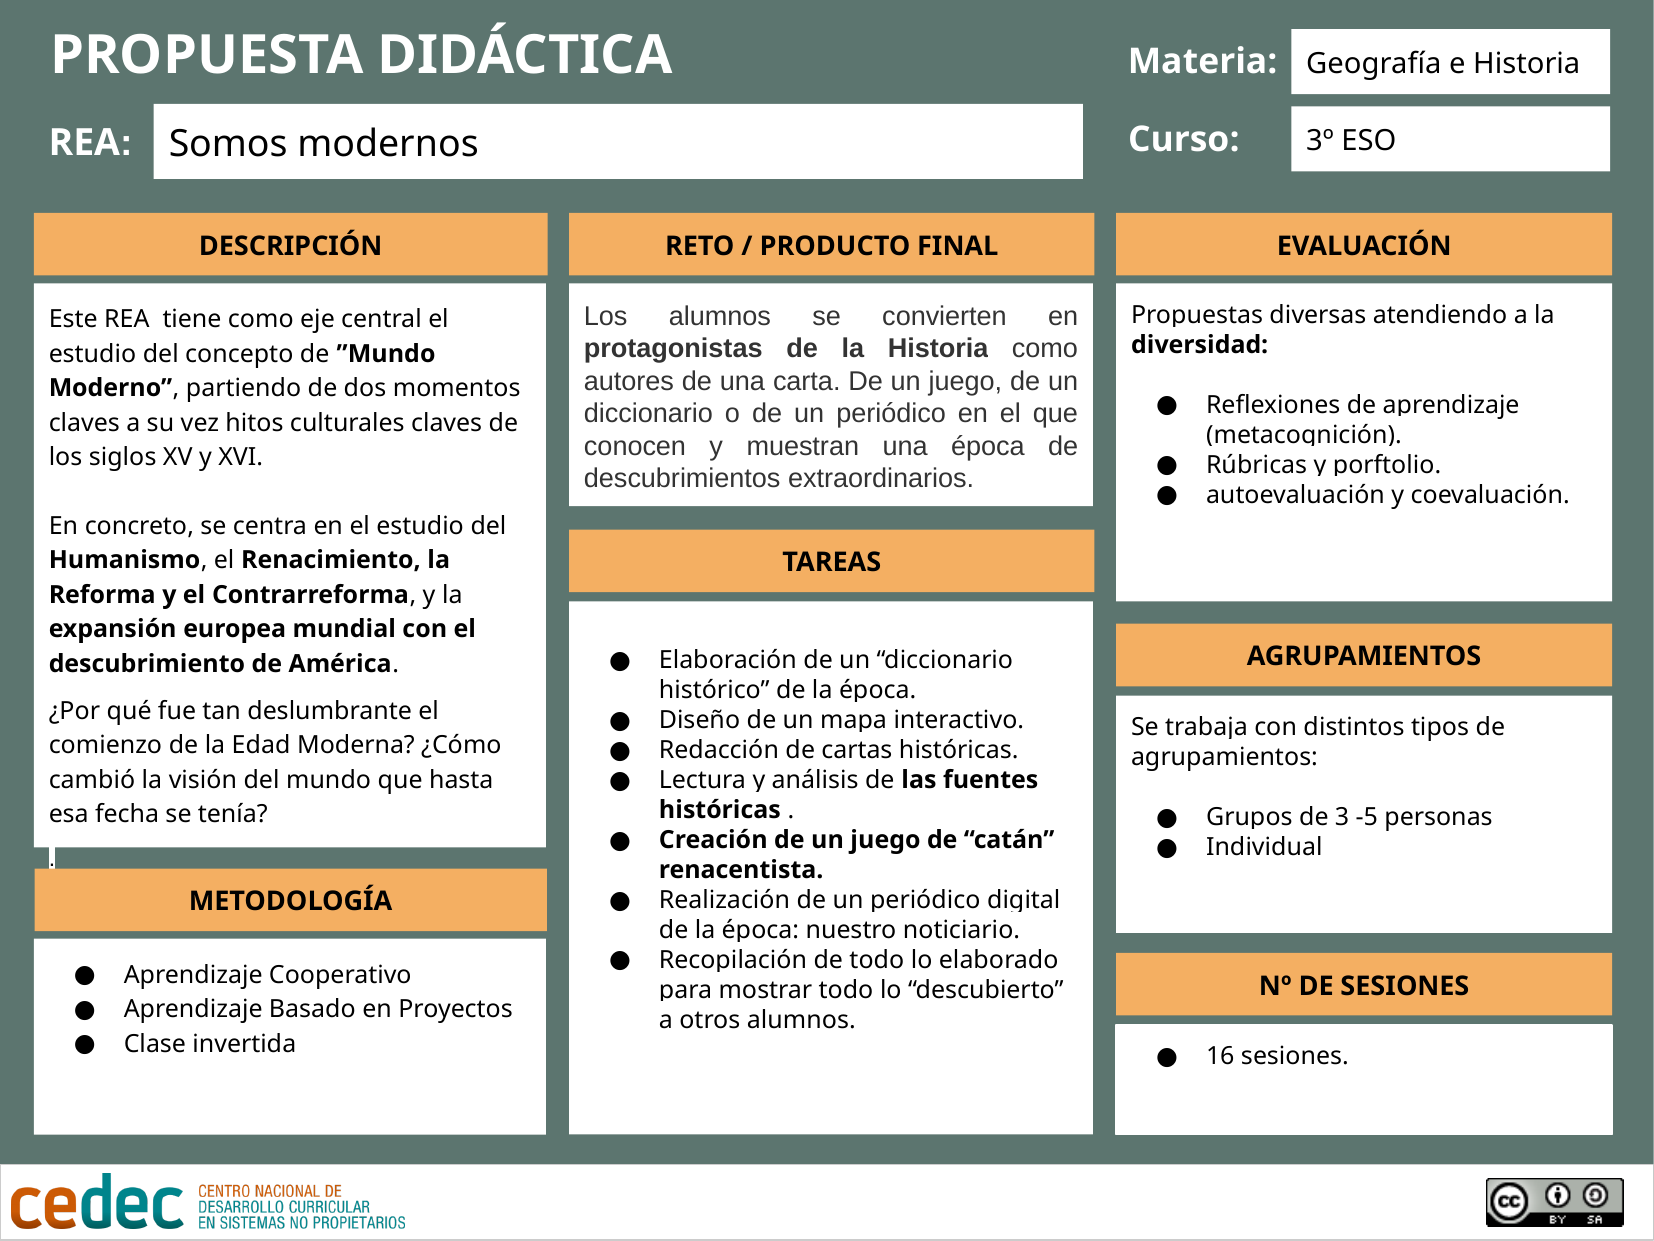

PROPUESTA DIDÁCTICA
Geografía e Historia
Materia:
Somos modernos
3º ESO
Curso:
REA:
DESCRIPCIÓN
RETO / PRODUCTO FINAL
EVALUACIÓN
Este REA tiene como eje central el estudio del concepto de ”Mundo Moderno”, partiendo de dos momentos claves a su vez hitos culturales claves de los siglos XV y XVI.
En concreto, se centra en el estudio del Humanismo, el Renacimiento, la Reforma y el Contrarreforma, y la expansión europea mundial con el descubrimiento de América.
¿Por qué fue tan deslumbrante el comienzo de la Edad Moderna? ¿Cómo cambió la visión del mundo que hasta esa fecha se tenía?
.
Los alumnos se convierten en protagonistas de la Historia como autores de una carta. De un juego, de un diccionario o de un periódico en el que conocen y muestran una época de descubrimientos extraordinarios.
Propuestas diversas atendiendo a la diversidad:
Reflexiones de aprendizaje (metacognición).
Rúbricas y porftolio.
autoevaluación y coevaluación.
TAREAS
Elaboración de un “diccionario histórico” de la época.
Diseño de un mapa interactivo.
Redacción de cartas históricas.
Lectura y análisis de las fuentes históricas .
Creación de un juego de “catán” renacentista.
Realización de un periódico digital de la época: nuestro noticiario.
Recopilación de todo lo elaborado para mostrar todo lo “descubierto” a otros alumnos.
AGRUPAMIENTOS
Se trabaja con distintos tipos de agrupamientos:
Grupos de 3 -5 personas
Individual
METODOLOGÍA
Aprendizaje Cooperativo
Aprendizaje Basado en Proyectos
Clase invertida
Nº DE SESIONES
16 sesiones.